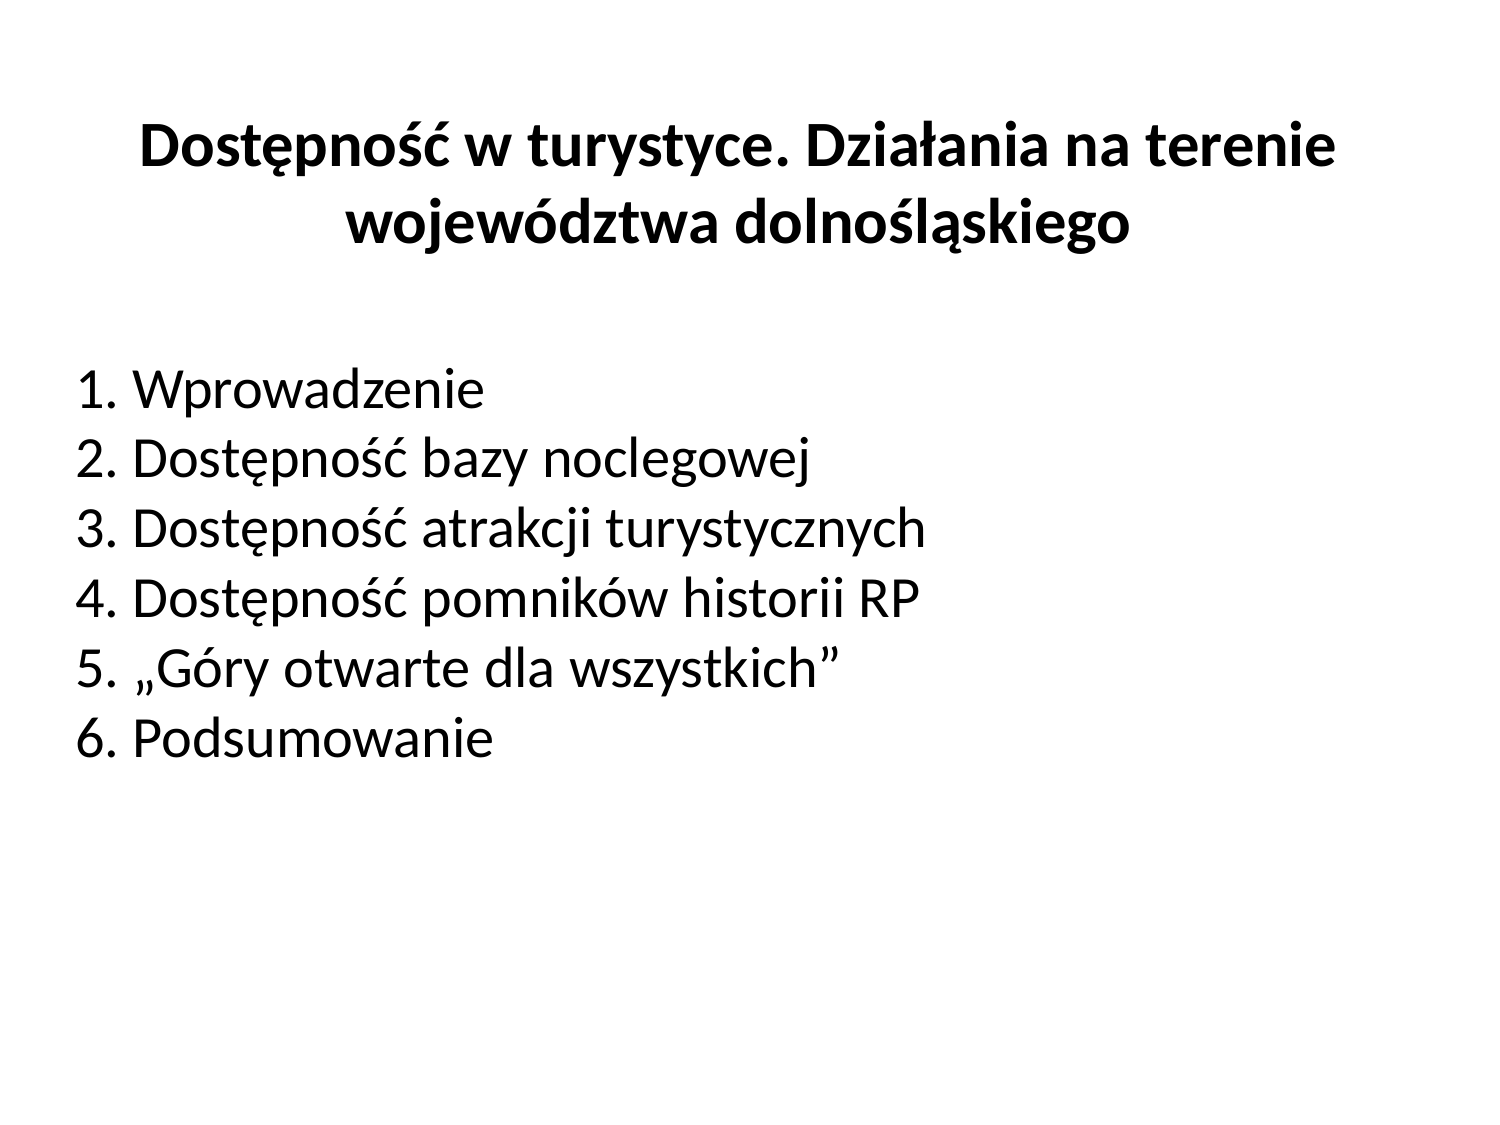

# Dostępność w turystyce. Działania na terenie województwa dolnośląskiego
1. Wprowadzenie
2. Dostępność bazy noclegowej
3. Dostępność atrakcji turystycznych
4. Dostępność pomników historii RP
5. „Góry otwarte dla wszystkich”
6. Podsumowanie